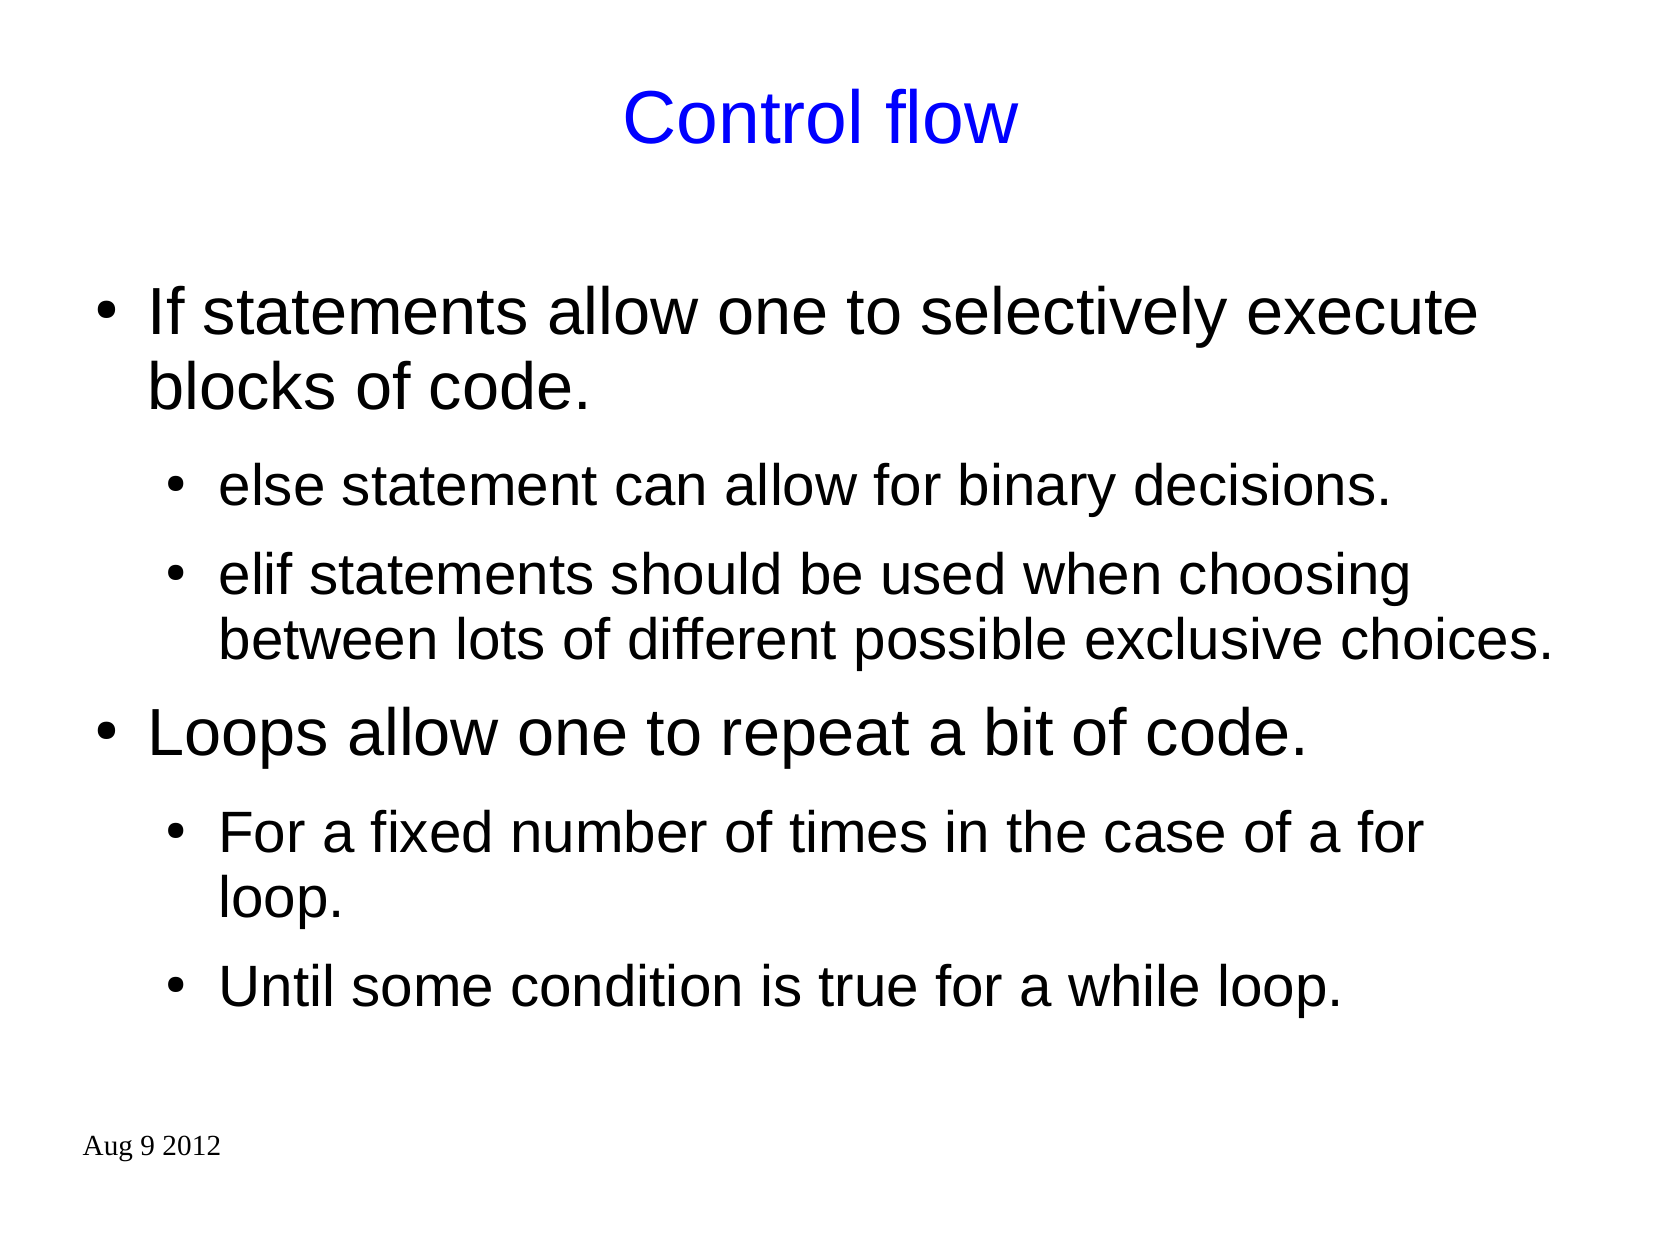

# Control flow
If statements allow one to selectively execute blocks of code.
else statement can allow for binary decisions.
elif statements should be used when choosing between lots of different possible exclusive choices.
Loops allow one to repeat a bit of code.
For a fixed number of times in the case of a for loop.
Until some condition is true for a while loop.
Aug 9 2012